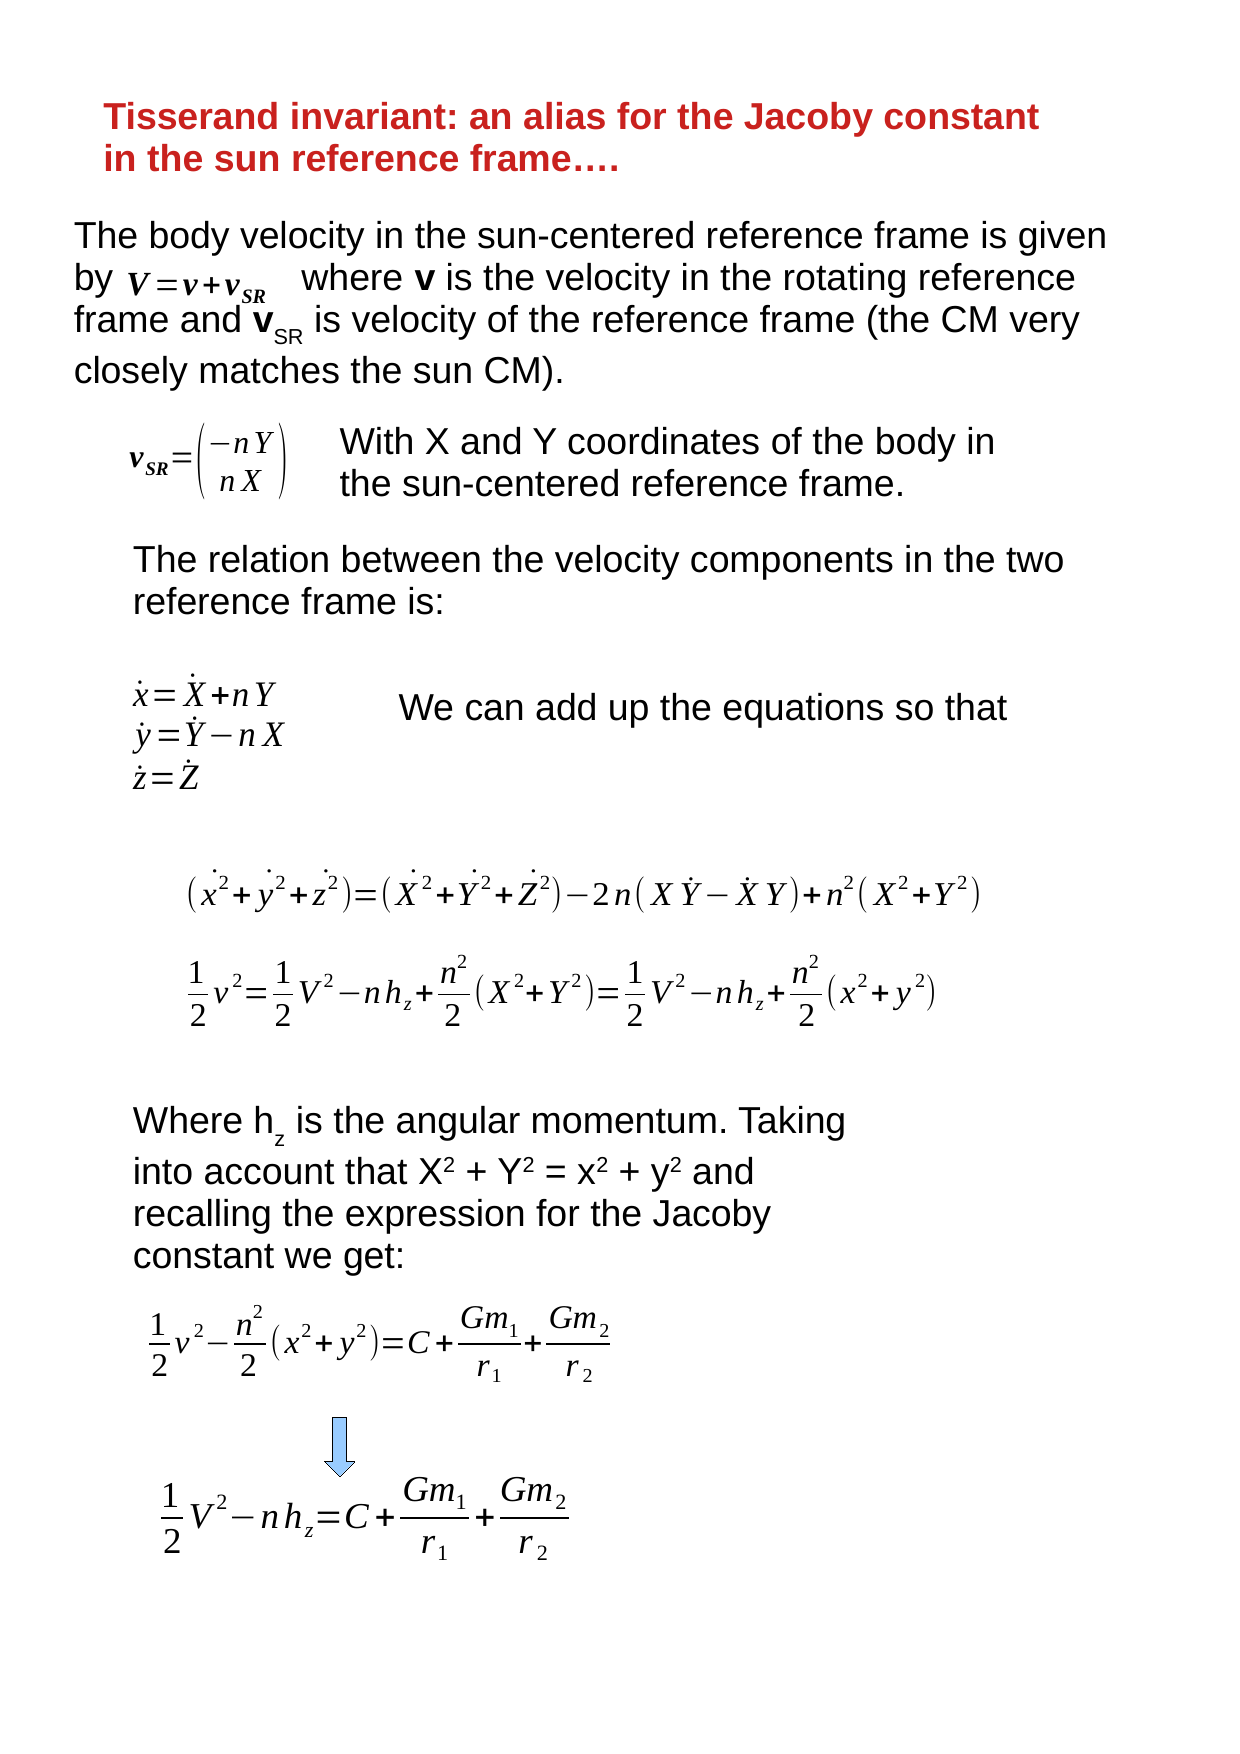

Tisserand invariant: an alias for the Jacoby constant in the sun reference frame….
The body velocity in the sun-centered reference frame is given by where v is the velocity in the rotating reference frame and vSR is velocity of the reference frame (the CM very closely matches the sun CM).
With X and Y coordinates of the body in the sun-centered reference frame.
The relation between the velocity components in the two reference frame is:
We can add up the equations so that
Where hz is the angular momentum. Taking into account that X2 + Y2 = x2 + y2 and recalling the expression for the Jacoby constant we get: